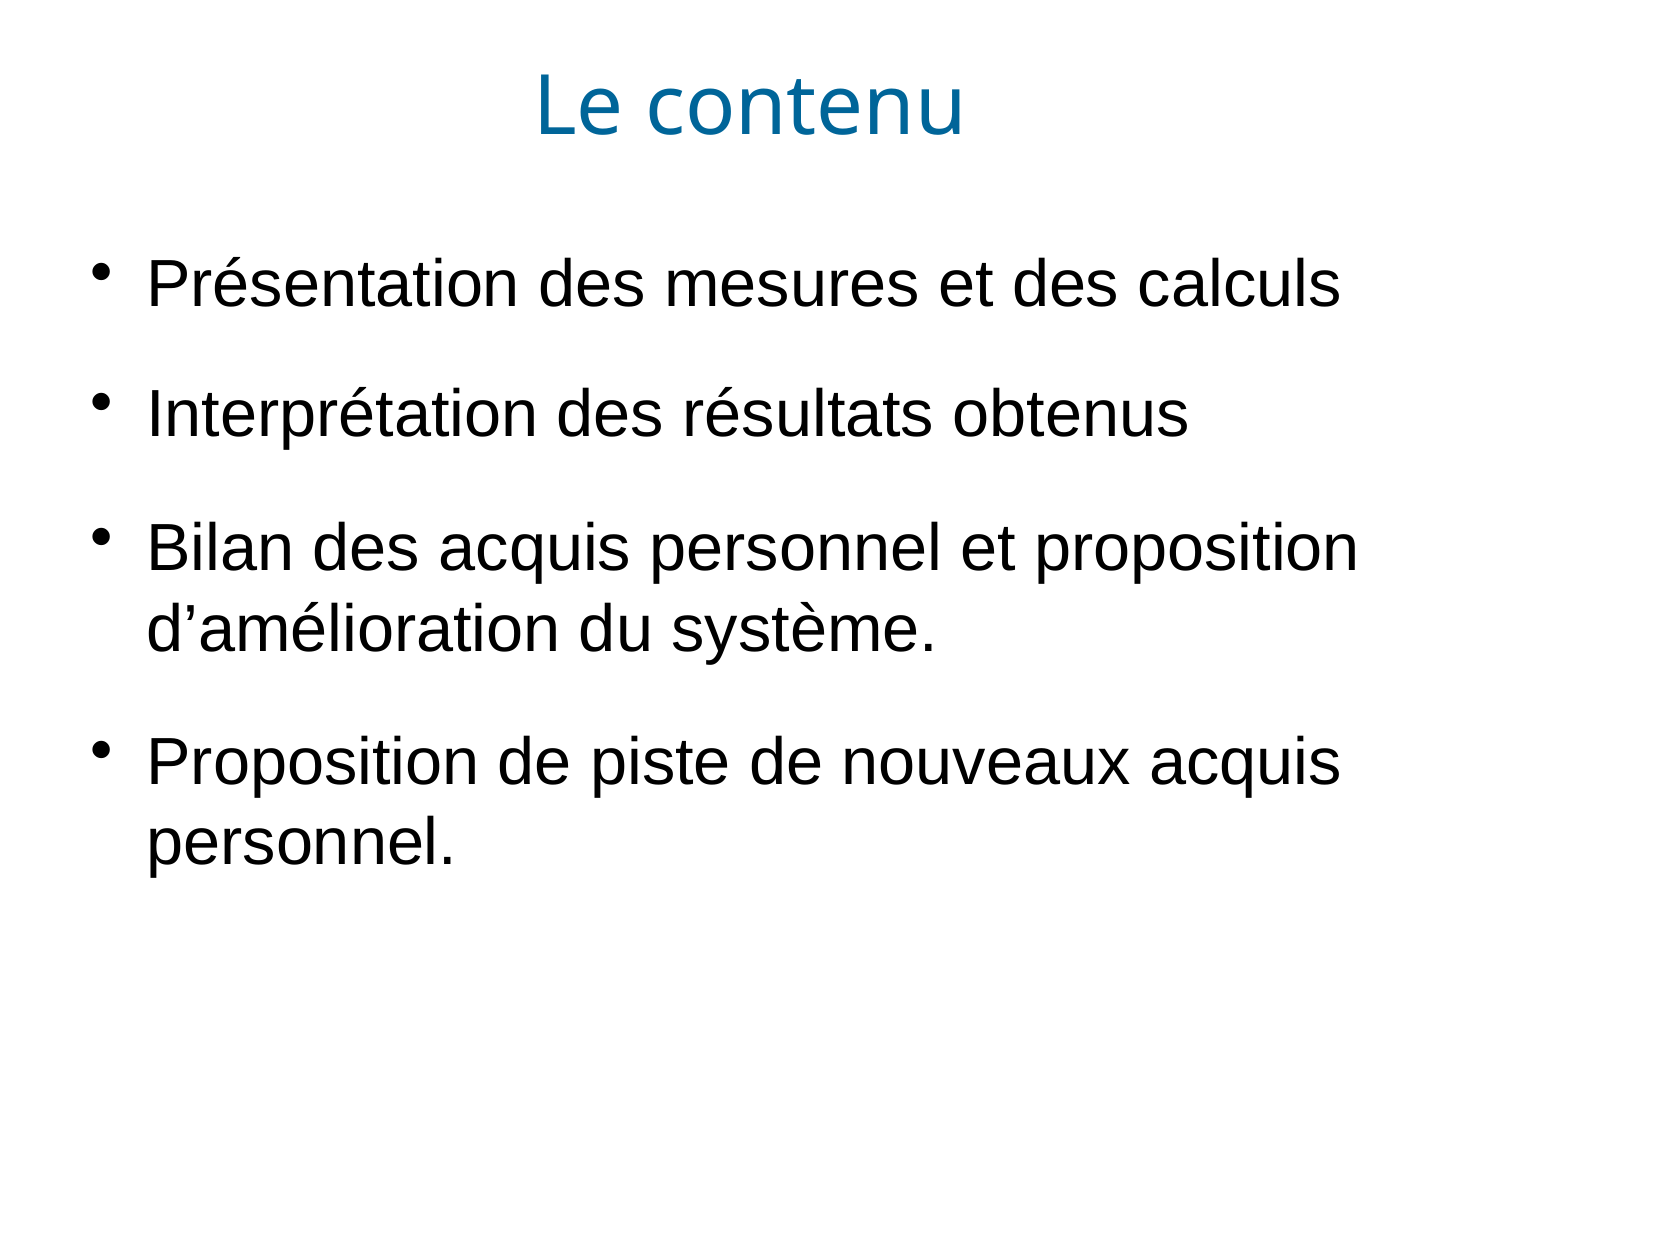

# Le contenu
Présentation des mesures et des calculs
Interprétation des résultats obtenus
Bilan des acquis personnel et proposition d’amélioration du système.
Proposition de piste de nouveaux acquis personnel.